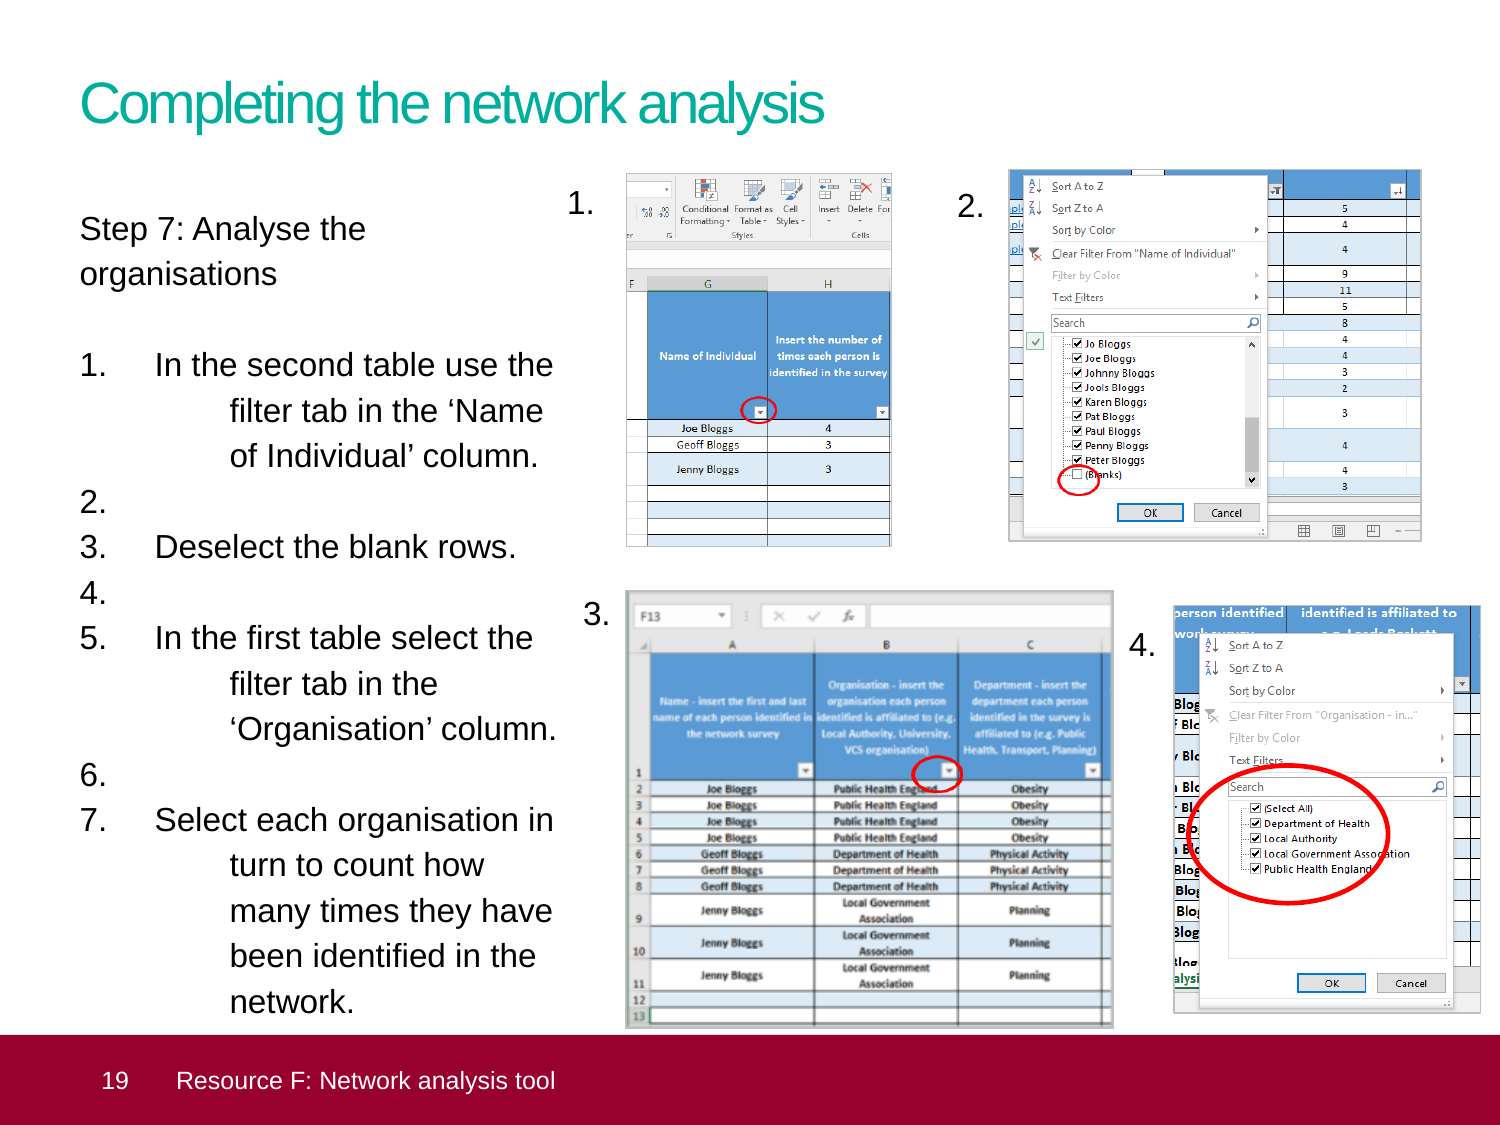

# Completing the network analysis
2.
1.
2.
Step 7: Analyse the organisations
In the second table use the filter tab in the ‘Name of Individual’ column.
Deselect the blank rows.
In the first table select the filter tab in the ‘Organisation’ column.
Select each organisation in turn to count how many times they have been identified in the network.
3.
4.
 18
Resource F: Network analysis tool